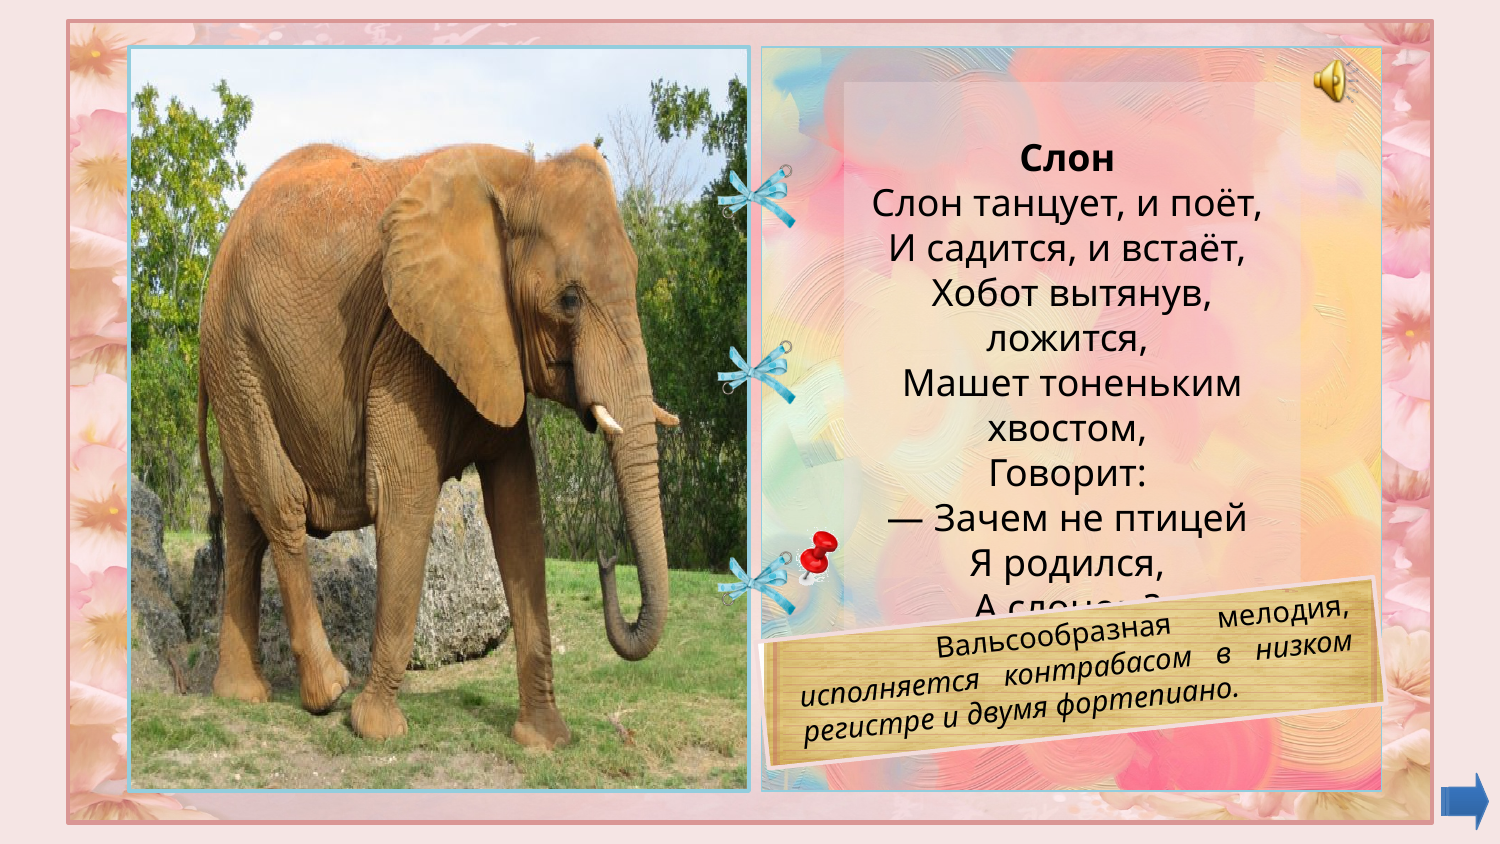

Слон
Слон танцует, и поёт, 
И садится, и встаёт, 
Хобот вытянув, ложится, 
Машет тоненьким хвостом, 
Говорит: 
— Зачем не птицей 
Я родился, 
А слоном?
 Вальсообразная мелодия, исполняется контрабасом в низком регистре и двумя фортепиано.